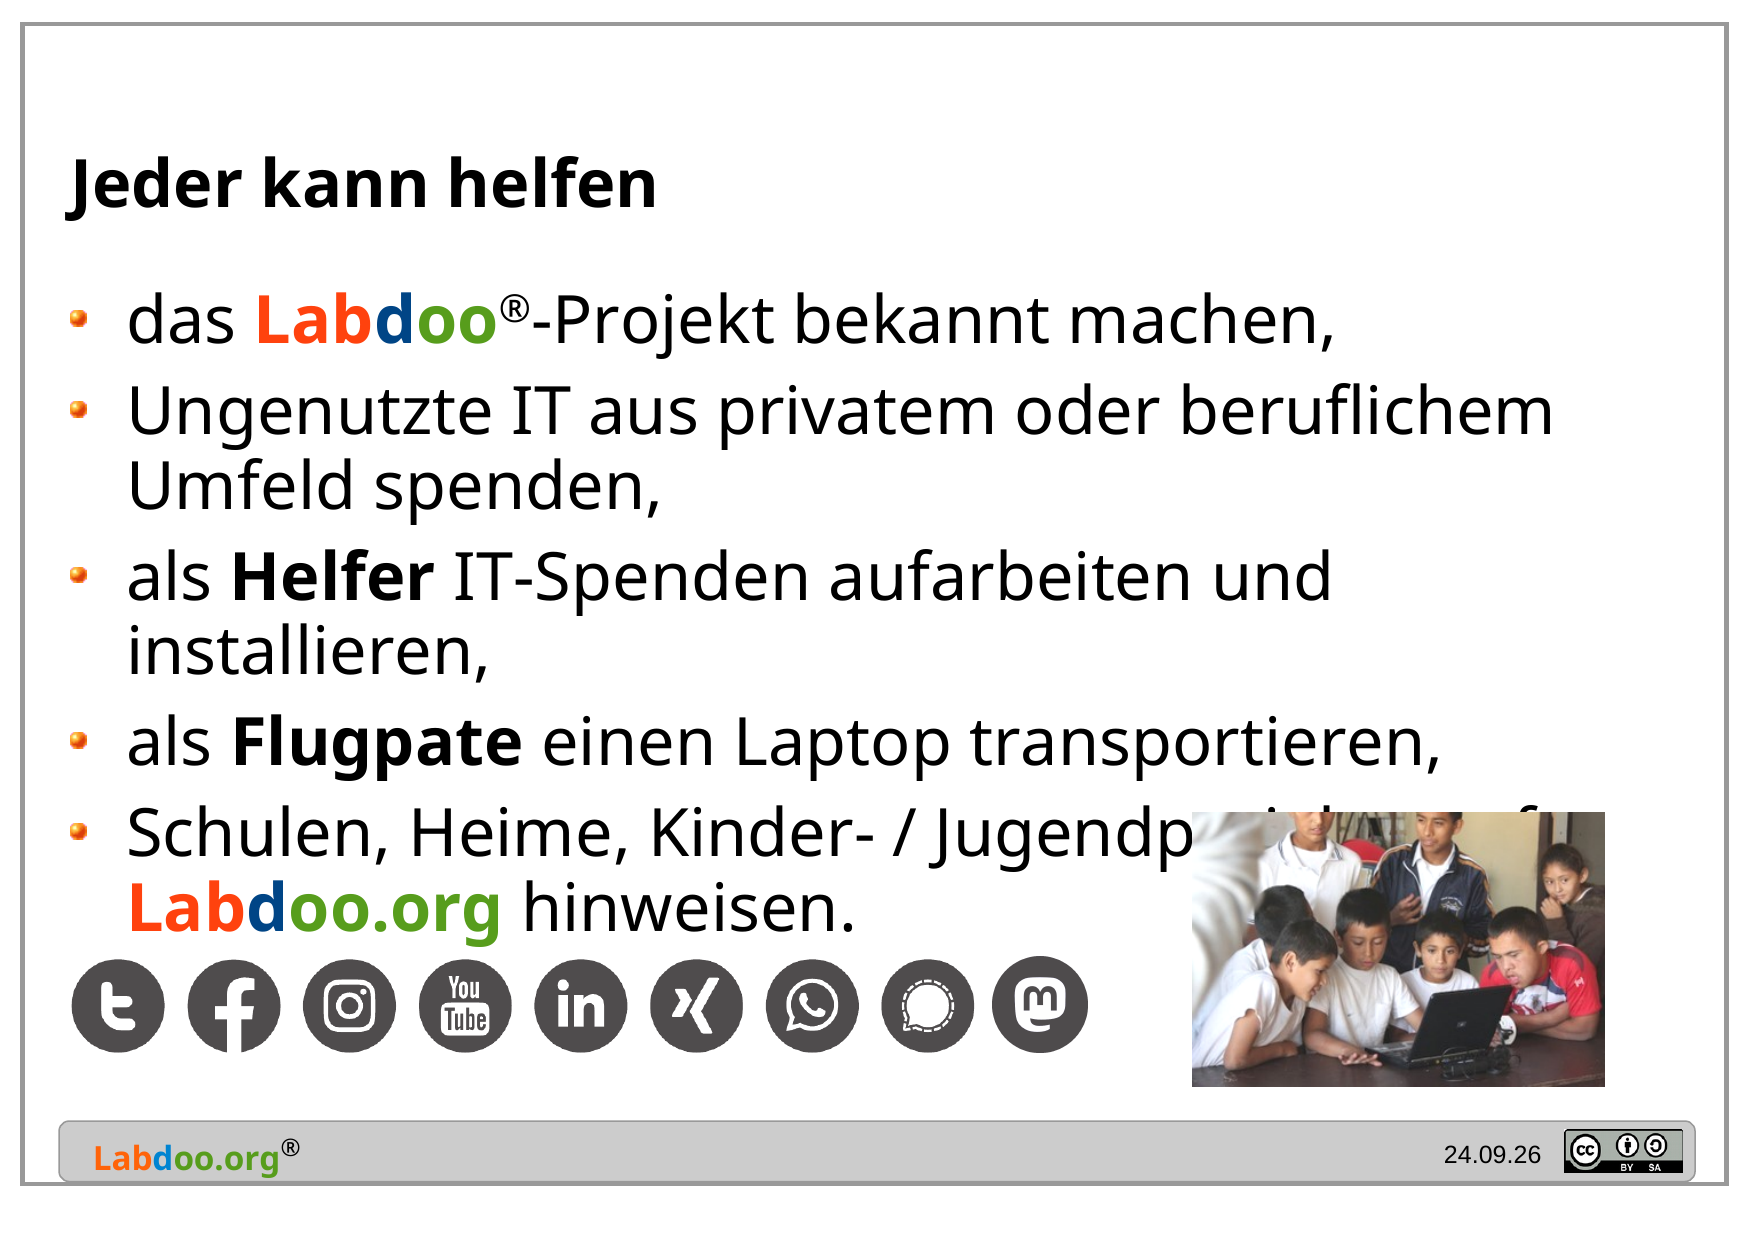

# Jeder kann helfen
das Labdoo®-Projekt bekannt machen,
Ungenutzte IT aus privatem oder beruflichem Umfeld spenden,
als Helfer IT-Spenden aufarbeiten und installieren,
als Flugpate einen Laptop transportieren,
Schulen, Heime, Kinder- / Jugendprojekte auf Labdoo.org hinweisen.
Labdoo.org®